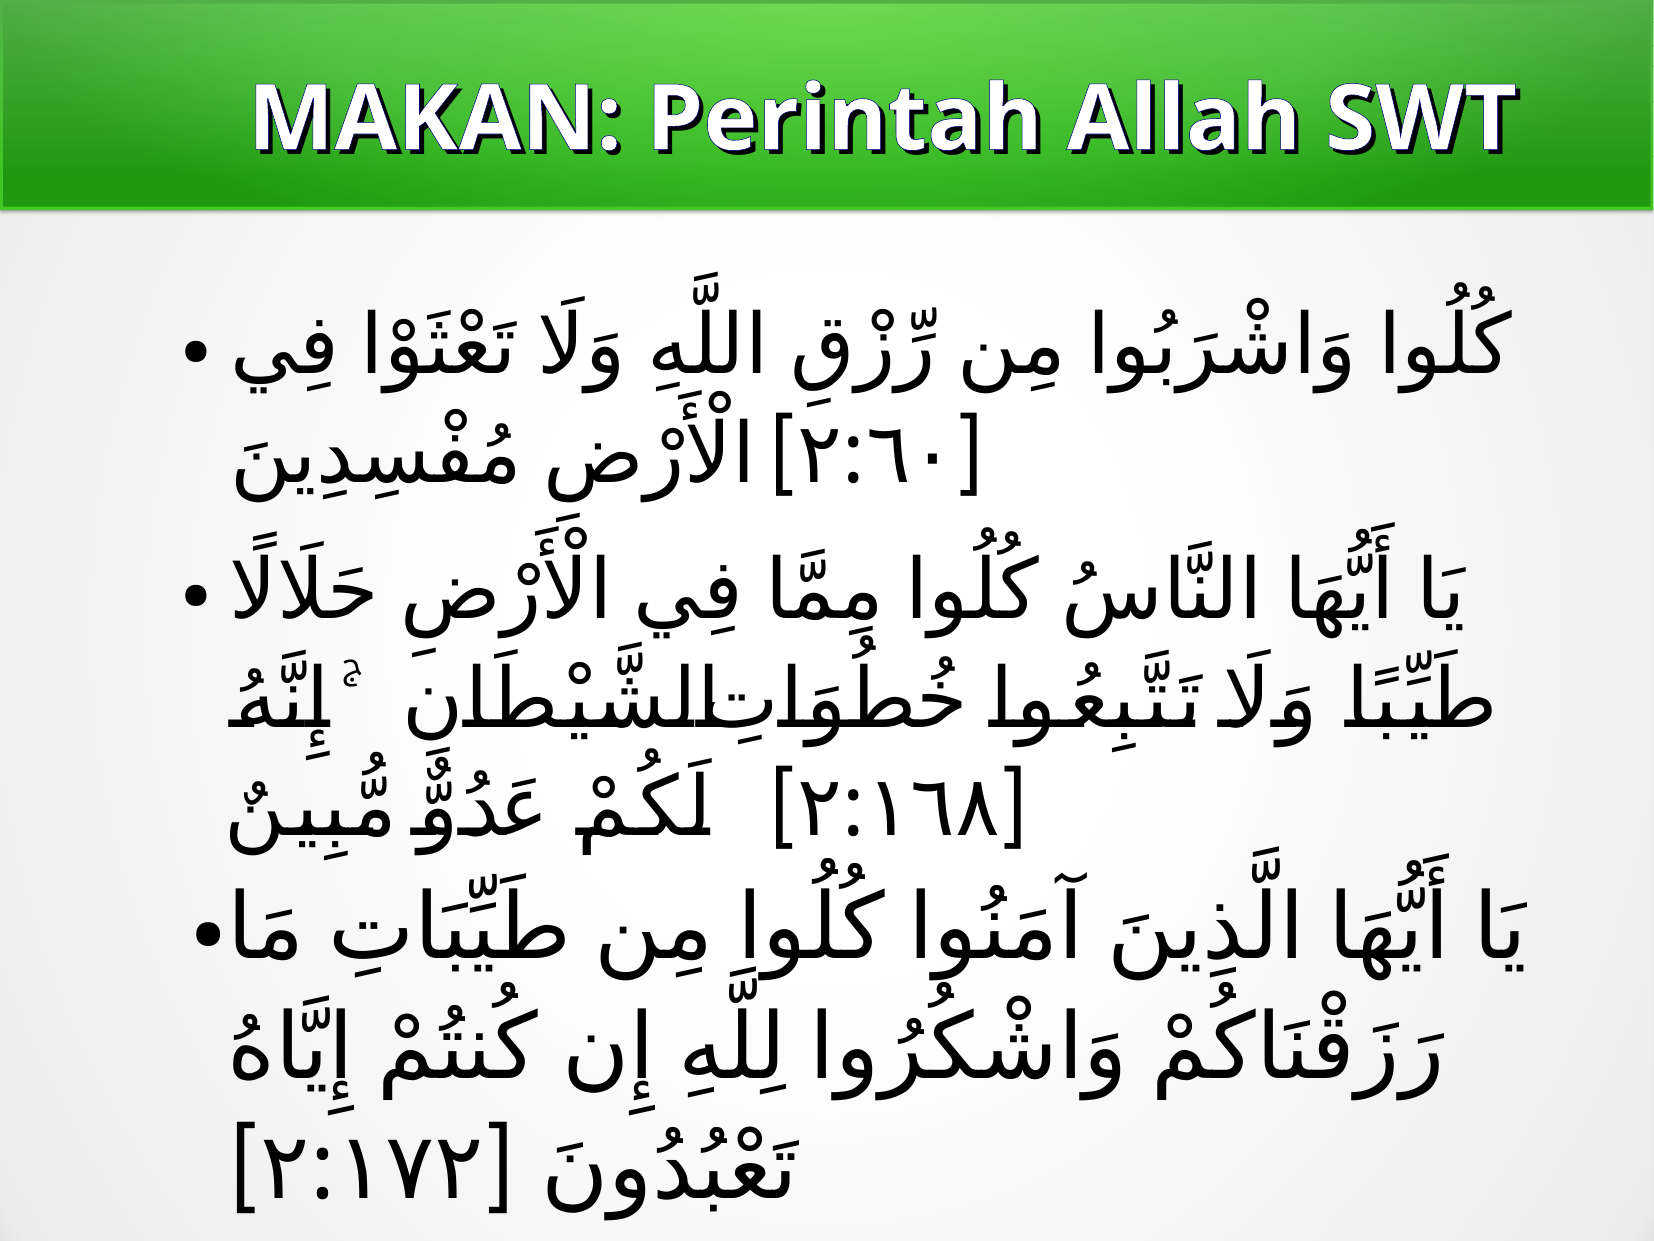

# MAKAN: Perintah Allah SWT
كُلُوا وَاشْرَبُوا مِن رِّزْقِ اللَّهِ وَلَا تَعْثَوْا فِي الْأَرْضِ مُفْسِدِينَ	 [٢:٦٠]
يَا أَيُّهَا النَّاسُ كُلُوا مِمَّا فِي الْأَرْضِ حَلَالًا طَيِّبًا وَلَا تَتَّبِعُوا خُطُوَاتِ الشَّيْطَانِ ۚ إِنَّهُ لَكُمْ عَدُوٌّ مُّبِينٌ	 [٢:١٦٨]
يَا أَيُّهَا الَّذِينَ آمَنُوا كُلُوا مِن طَيِّبَاتِ مَا رَزَقْنَاكُمْ وَاشْكُرُوا لِلَّهِ إِن كُنتُمْ إِيَّاهُ تَعْبُدُونَ [٢:١٧٢]